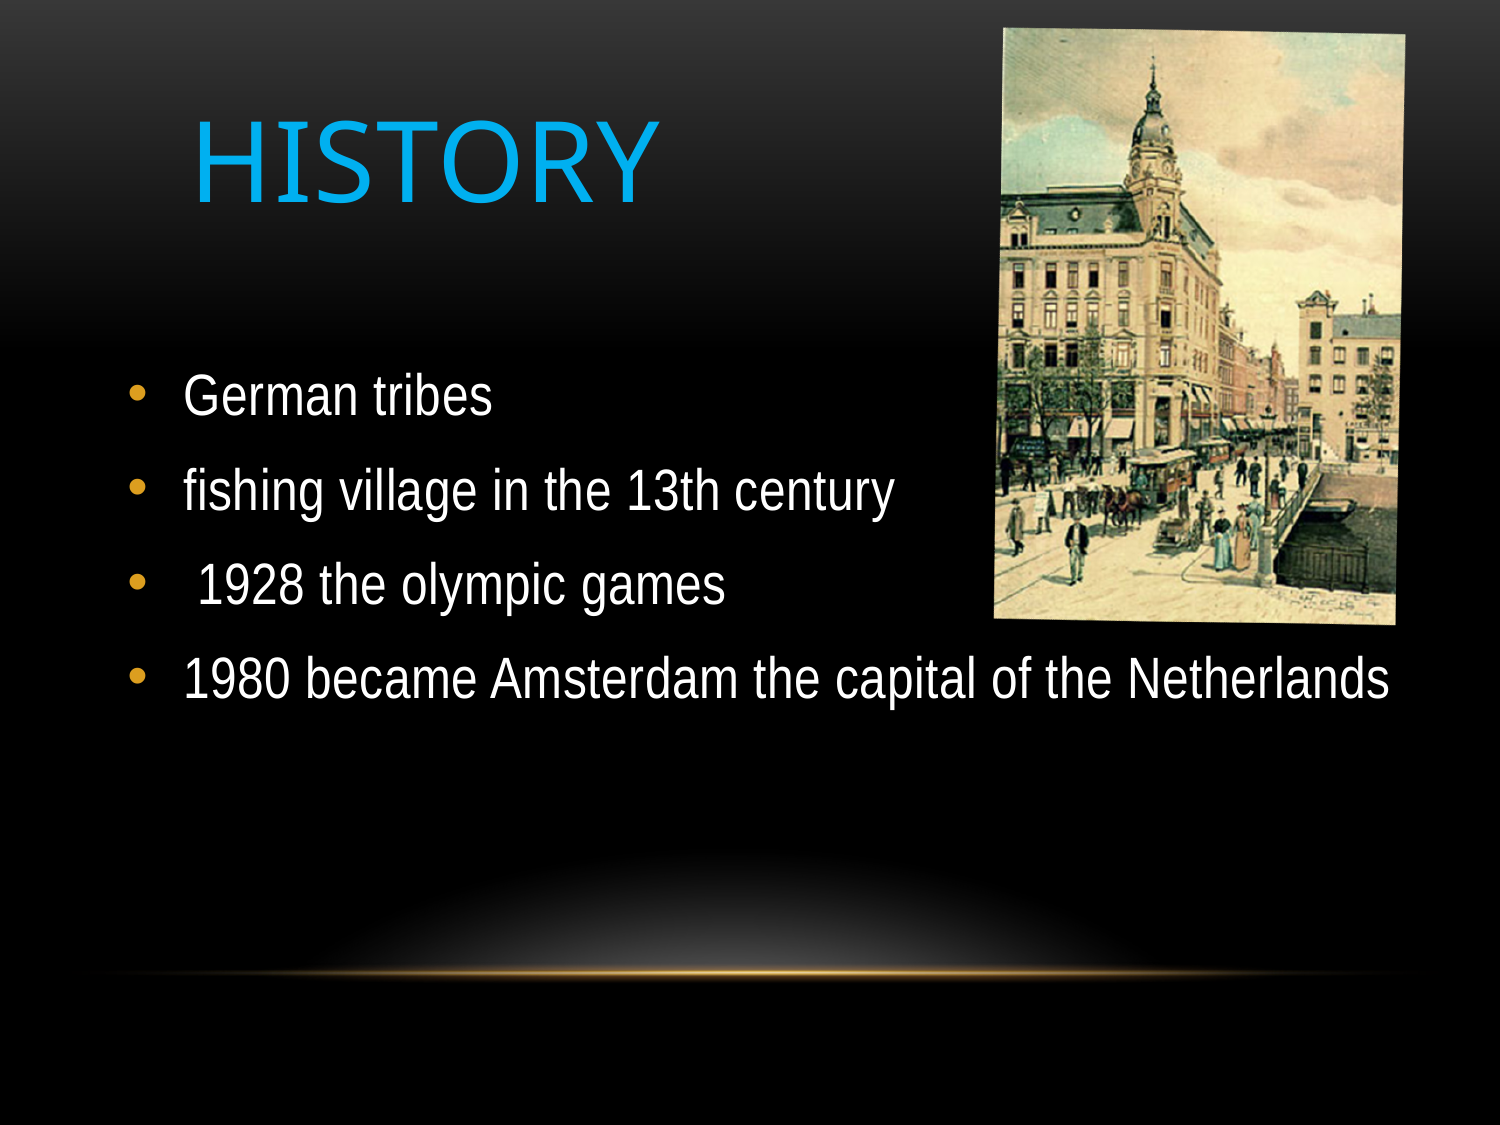

# HISTORY
German tribes
fishing village in the 13th century
 1928 the olympic games
1980 became Amsterdam the capital of the Netherlands